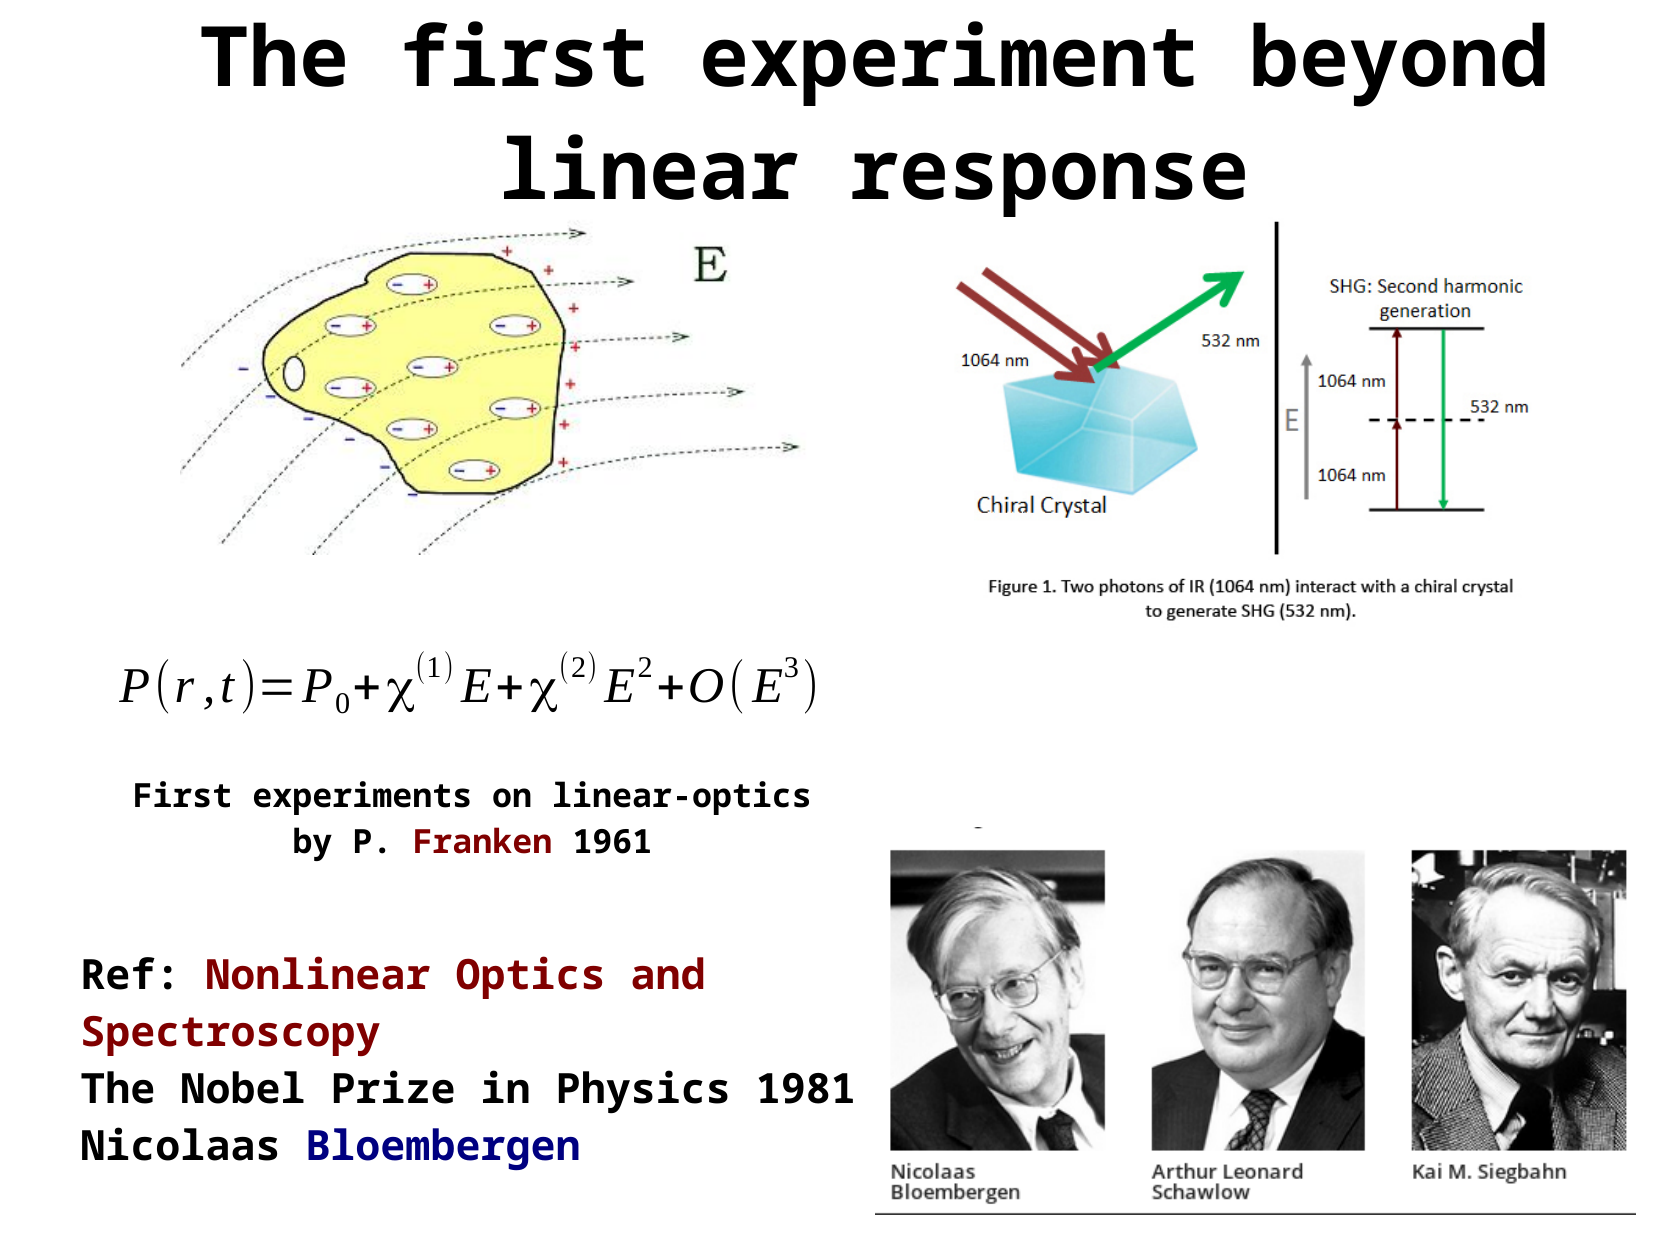

# The first experiment beyond linear response
First experiments on linear-optics by P. Franken 1961
Ref: Nonlinear Optics and Spectroscopy
The Nobel Prize in Physics 1981
Nicolaas Bloembergen